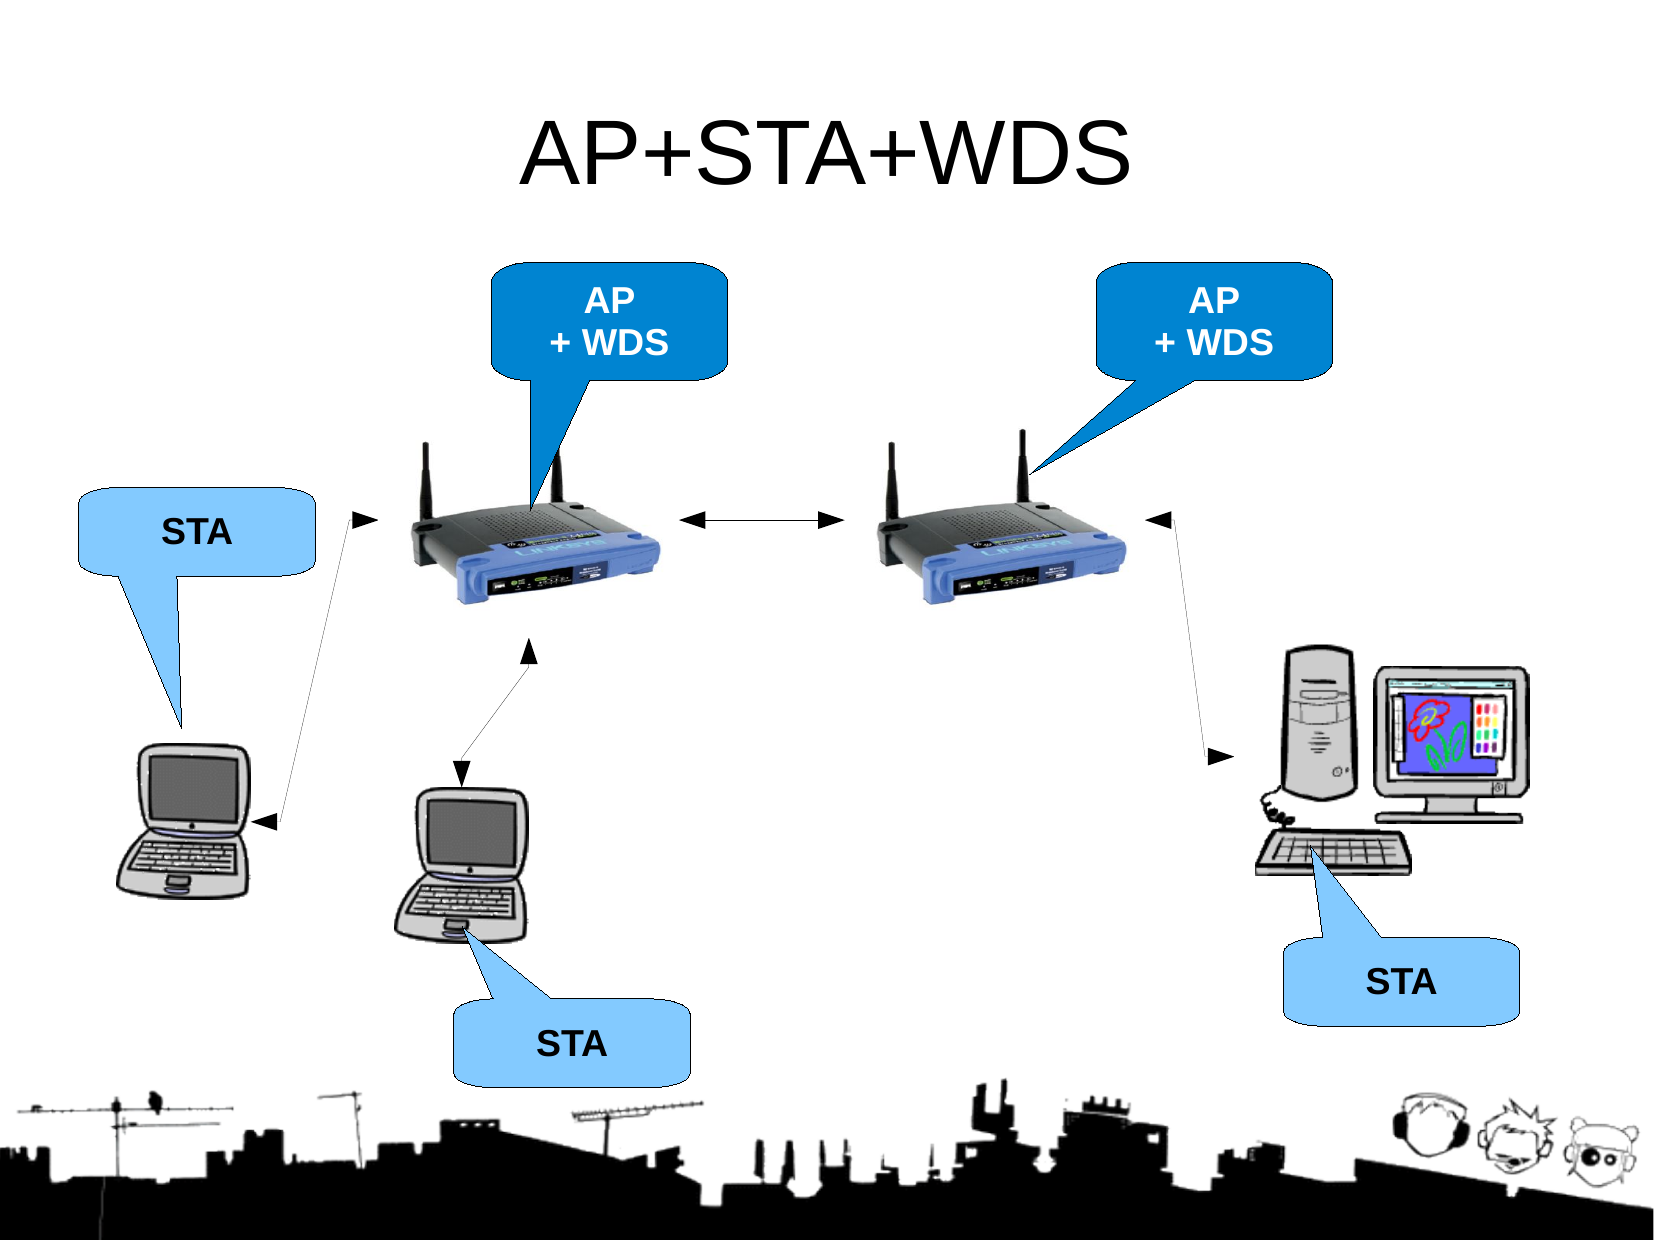

# AP+STA+WDS
AP
+ WDS
AP
+ WDS
STA
STA
STA